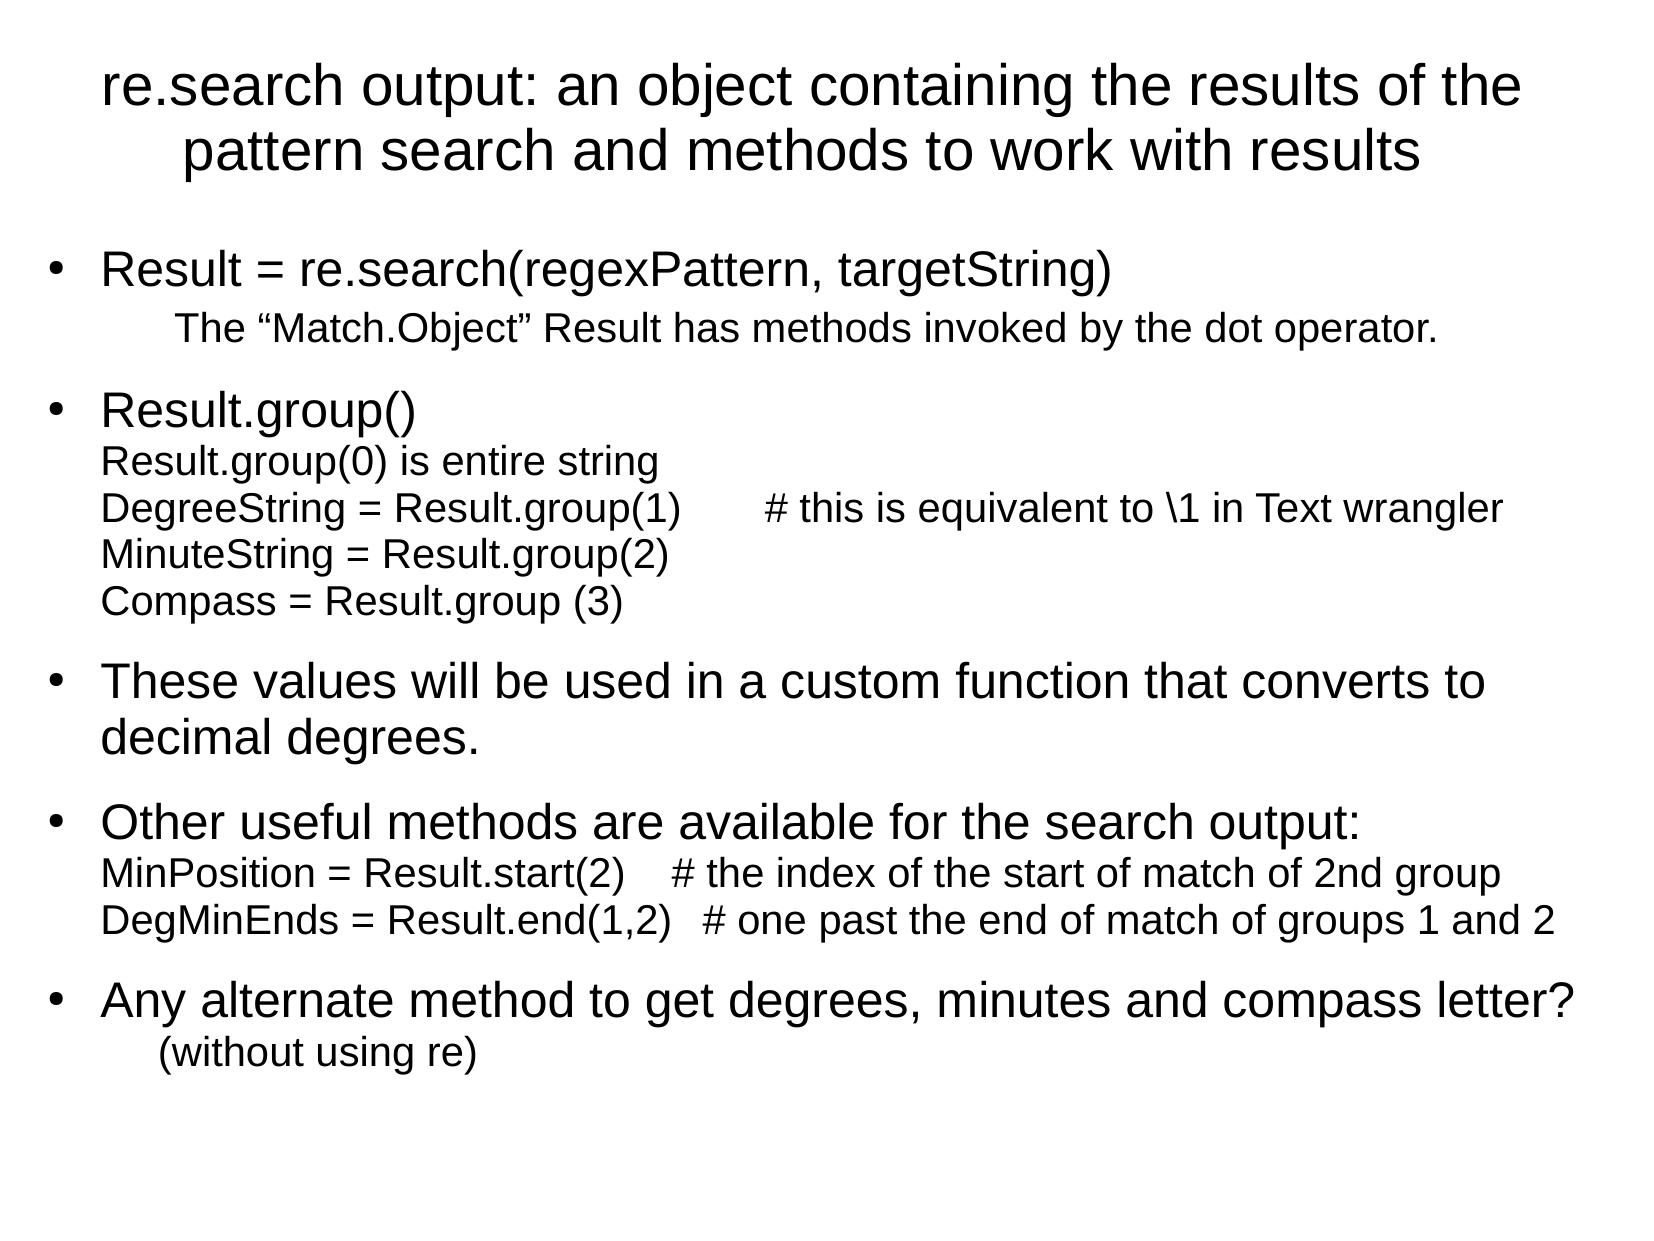

# re.search output: an object containing the results of the pattern search and methods to work with results
Result = re.search(regexPattern, targetString)
	The “Match.Object” Result has methods invoked by the dot operator.
Result.group()
Result.group(0) is entire string
DegreeString = Result.group(1) 	# this is equivalent to \1 in Text wrangler MinuteString = Result.group(2)
Compass = Result.group (3)
These values will be used in a custom function that converts to decimal degrees.
Other useful methods are available for the search output:
MinPosition = Result.start(2) # the index of the start of match of 2nd group
DegMinEnds = Result.end(1,2)	 # one past the end of match of groups 1 and 2
Any alternate method to get degrees, minutes and compass letter?
 (without using re)